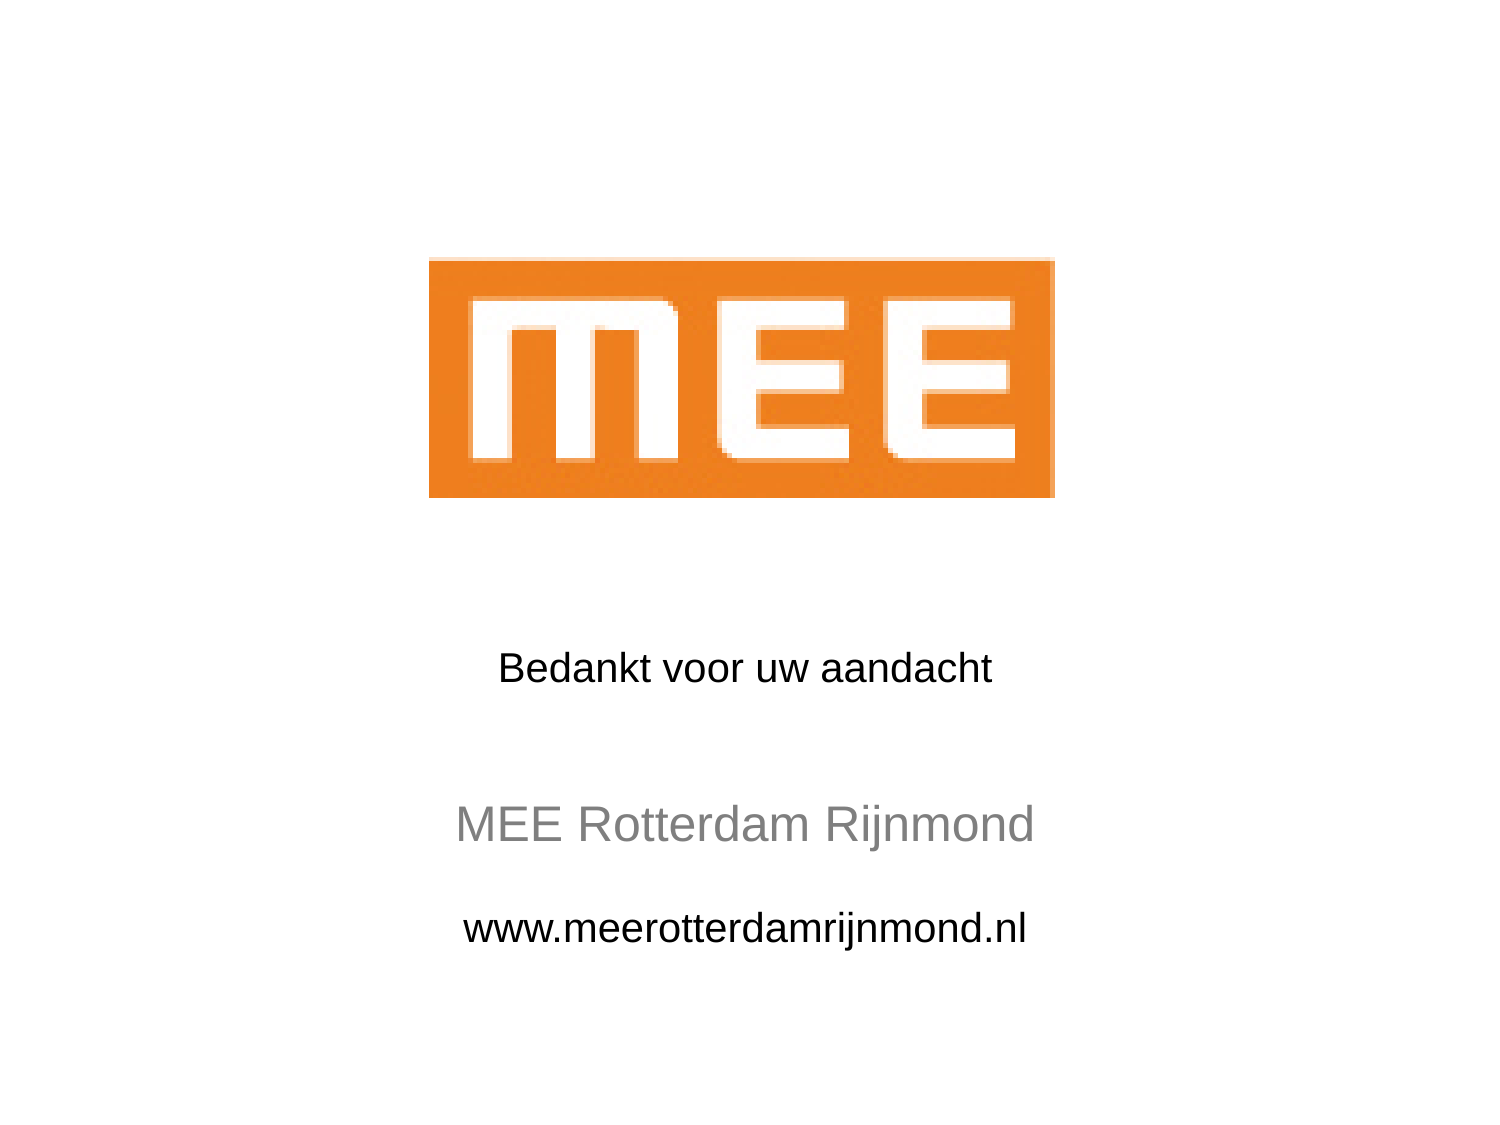

# Bedankt voor uw aandacht MEE Rotterdam Rijnmond www.meerotterdamrijnmond.nl